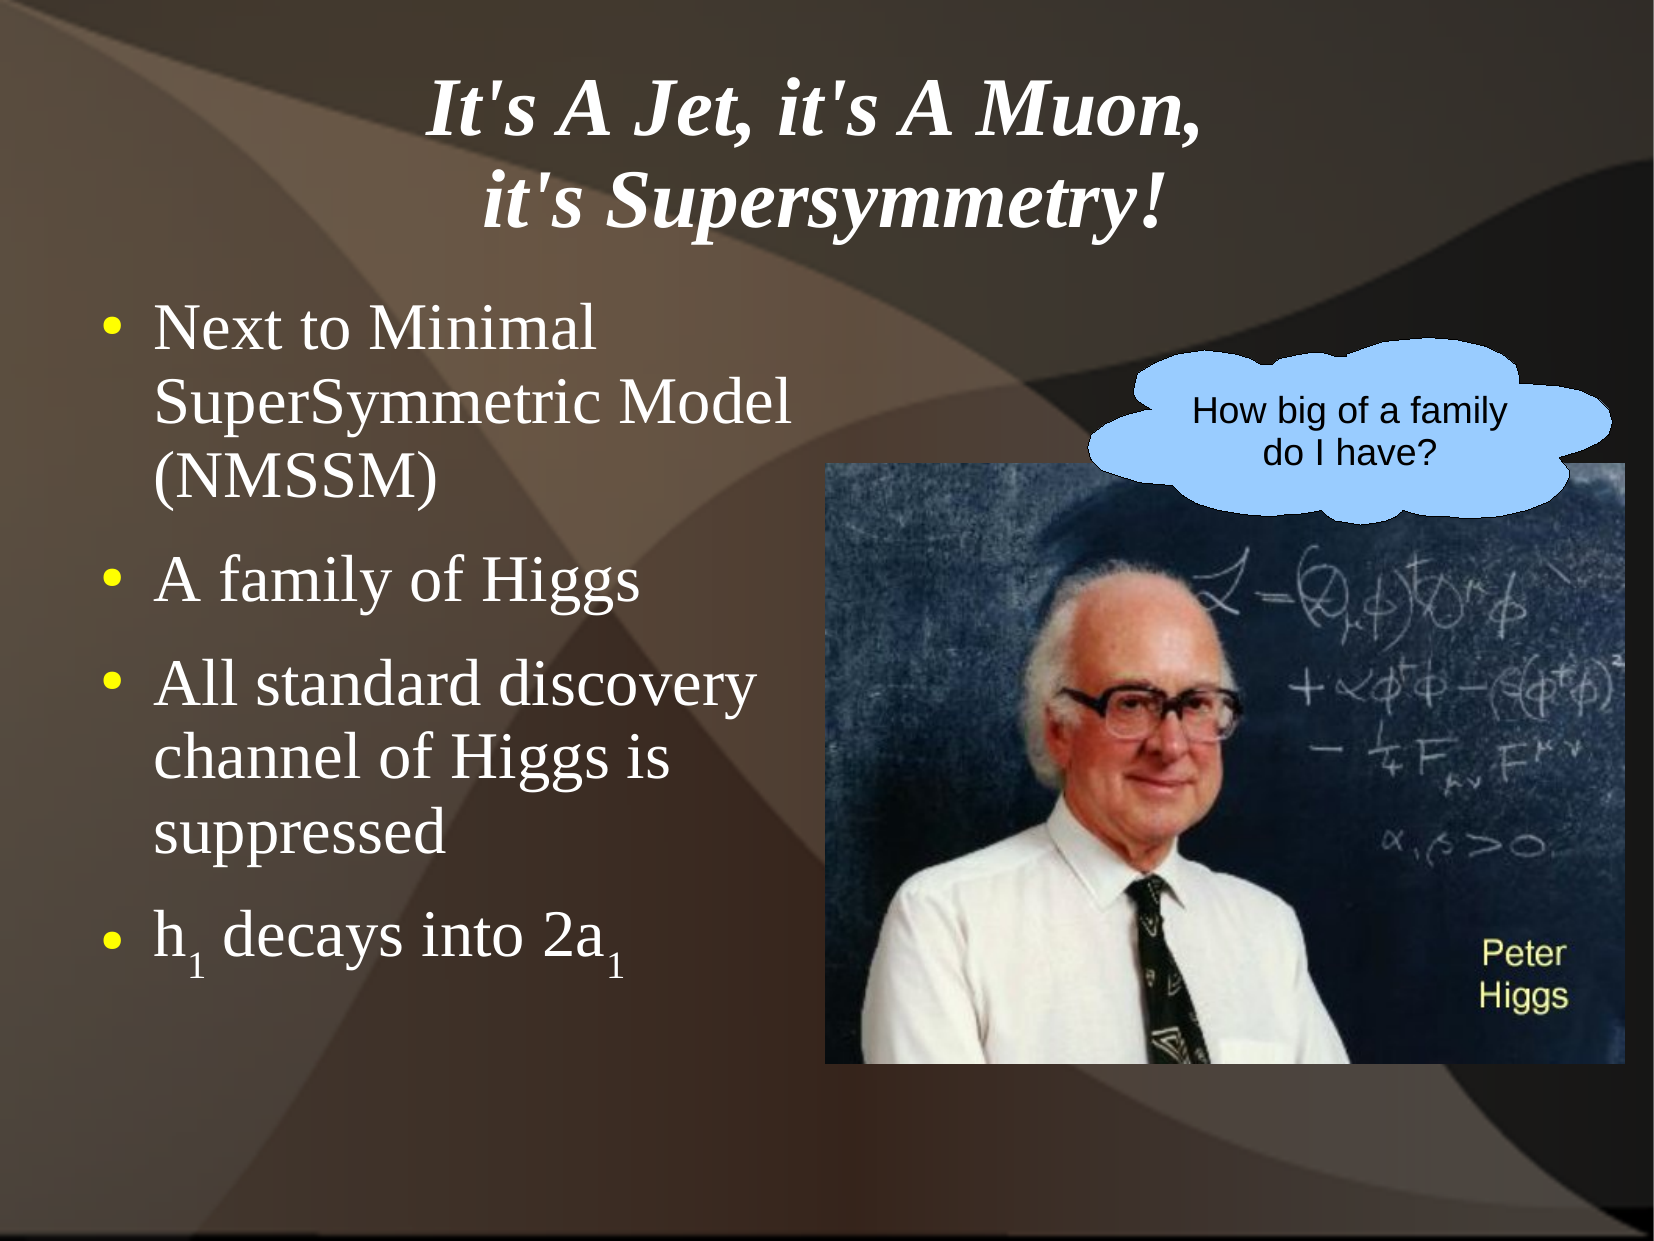

# It's A Jet, it's A Muon, it's Supersymmetry!
Next to Minimal SuperSymmetric Model (NMSSM)
A family of Higgs
All standard discovery channel of Higgs is suppressed
h1 decays into 2a1
How big of a family
do I have?